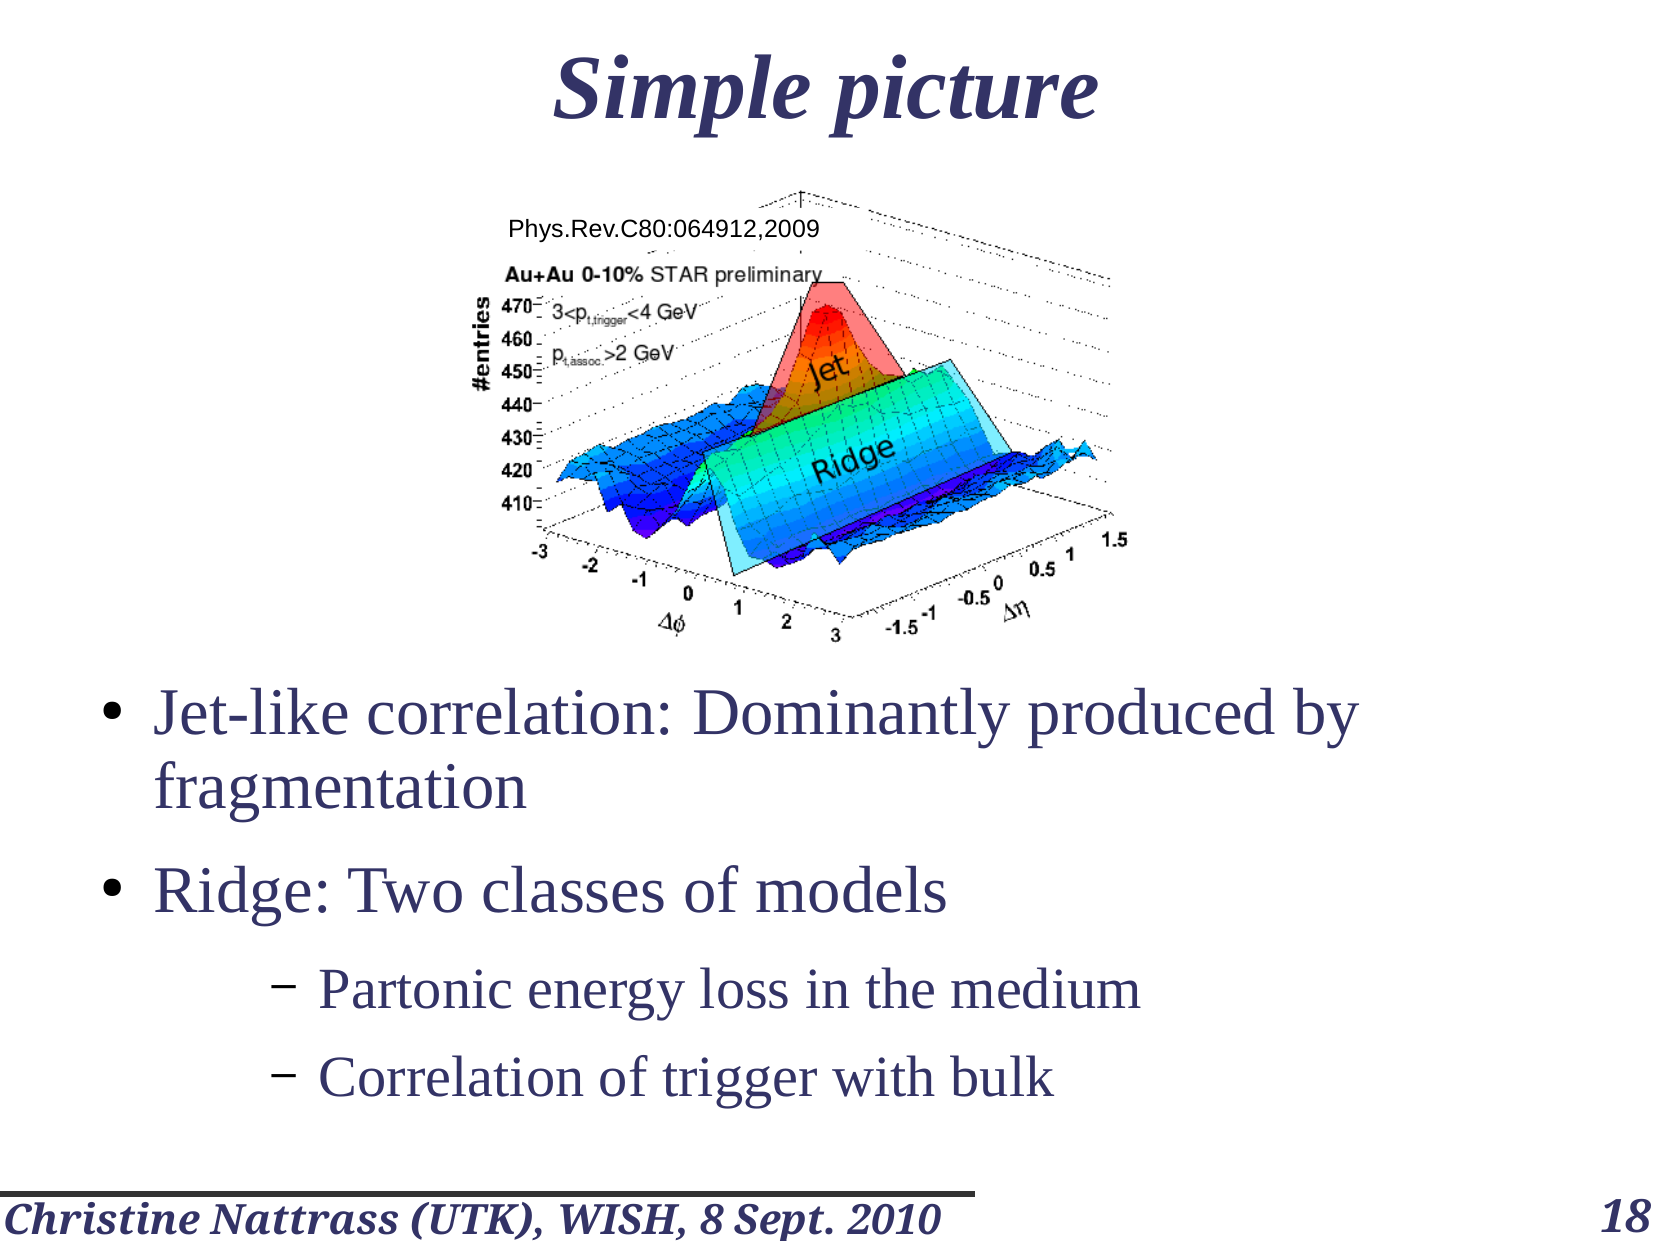

# Simple picture
Phys.Rev.C80:064912,2009
Jet-like correlation: Dominantly produced by fragmentation
Ridge: Two classes of models
Partonic energy loss in the medium
Correlation of trigger with bulk